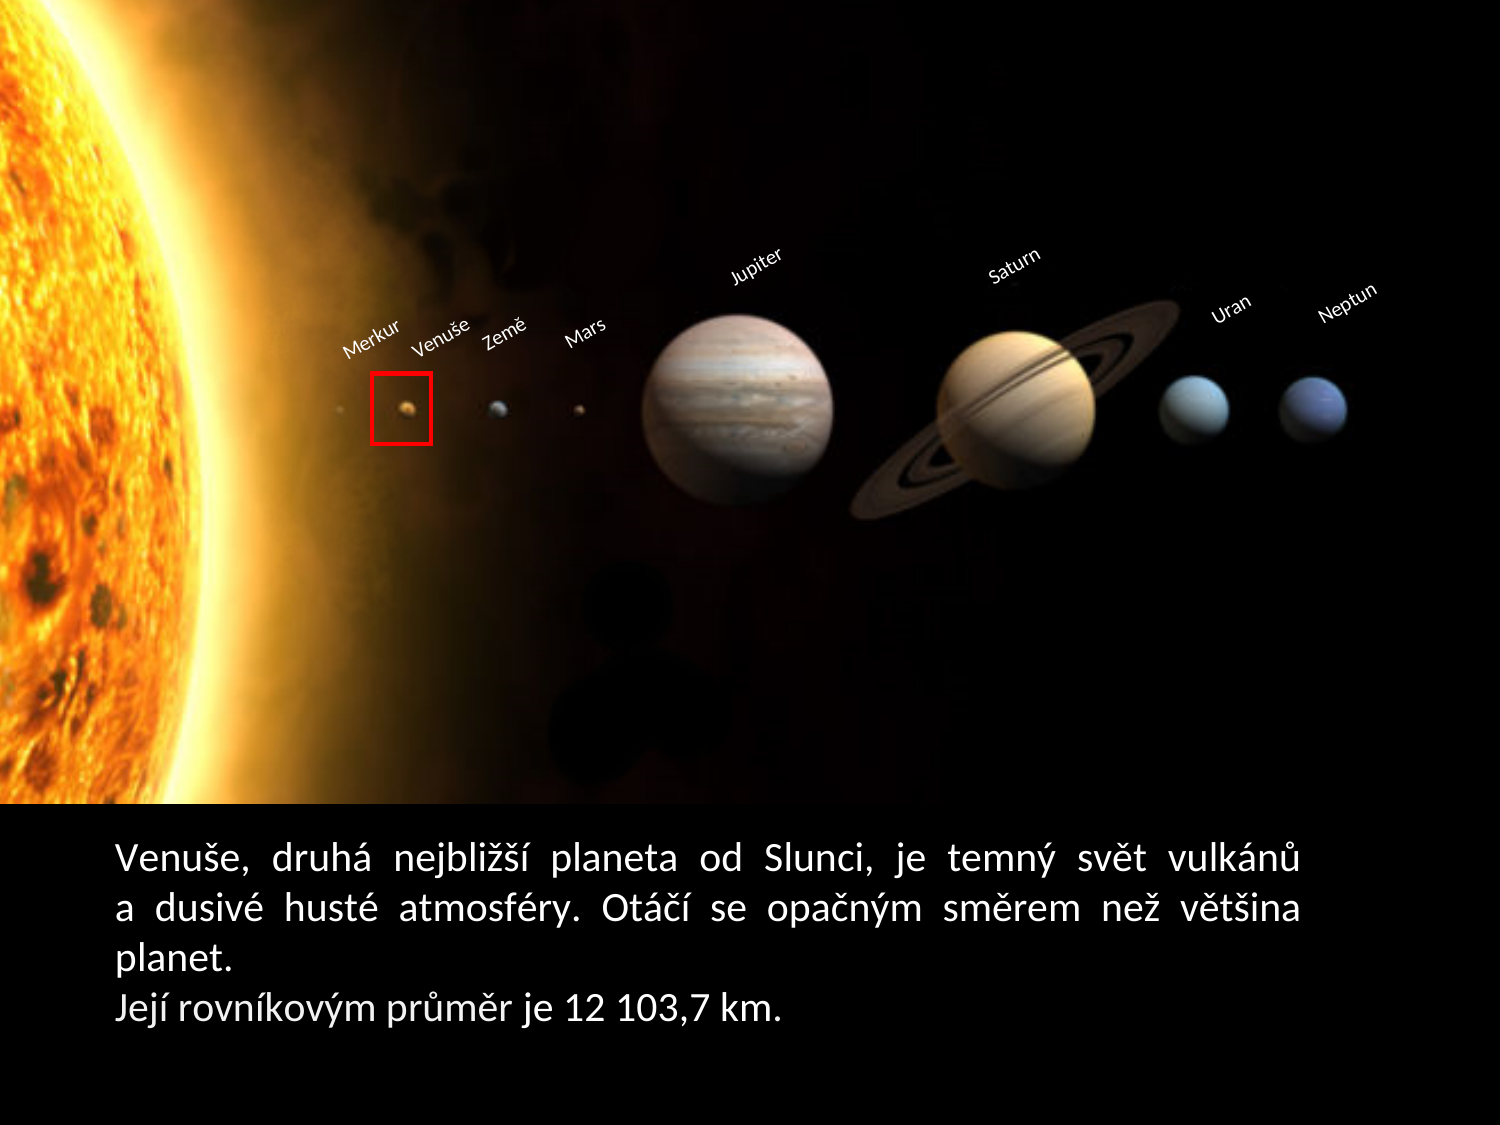

Saturn
Jupiter
Neptun
Uran
Mars
Země
Venuše
Merkur
Venuše, druhá nejbližší planeta od Slunci, je temný svět vulkánů
a dusivé husté atmosféry. Otáčí se opačným směrem než většina planet.
Její rovníkovým průměr je 12 103,7 km.